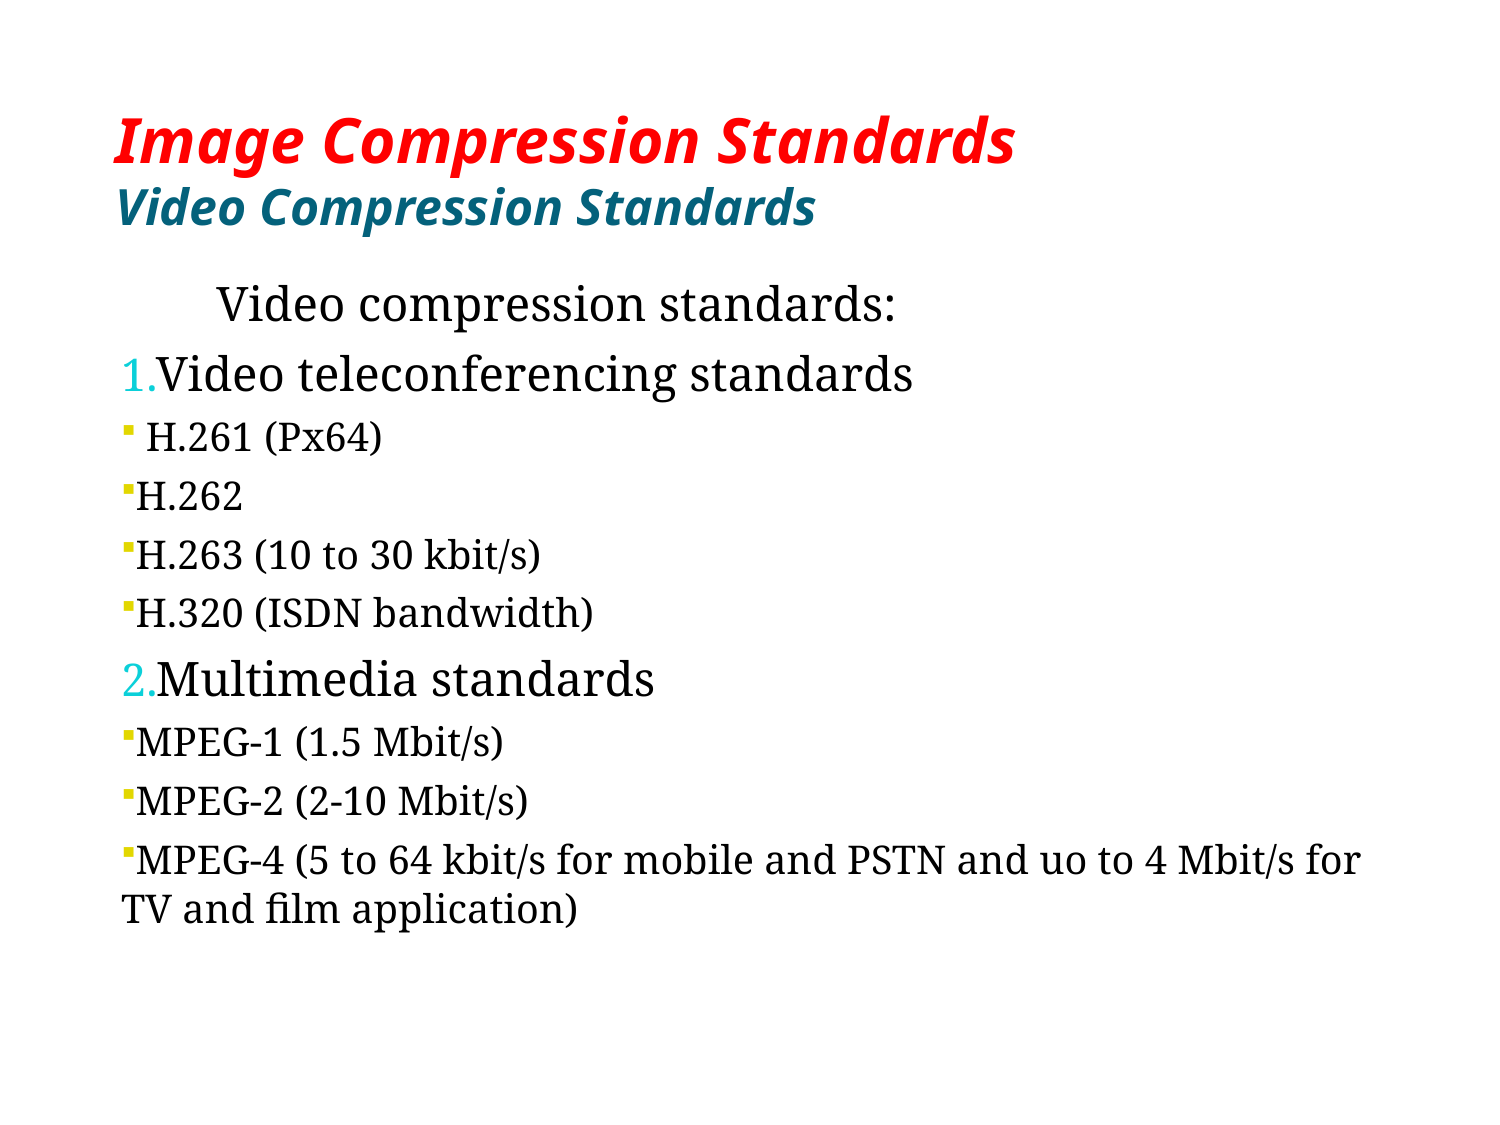

Image Compression Standards
Video Compression Standards
# Video compression standards:
Video teleconferencing standards
 H.261 (Px64)
H.262
H.263 (10 to 30 kbit/s)
H.320 (ISDN bandwidth)
Multimedia standards
MPEG-1 (1.5 Mbit/s)
MPEG-2 (2-10 Mbit/s)
MPEG-4 (5 to 64 kbit/s for mobile and PSTN and uo to 4 Mbit/s for TV and film application)